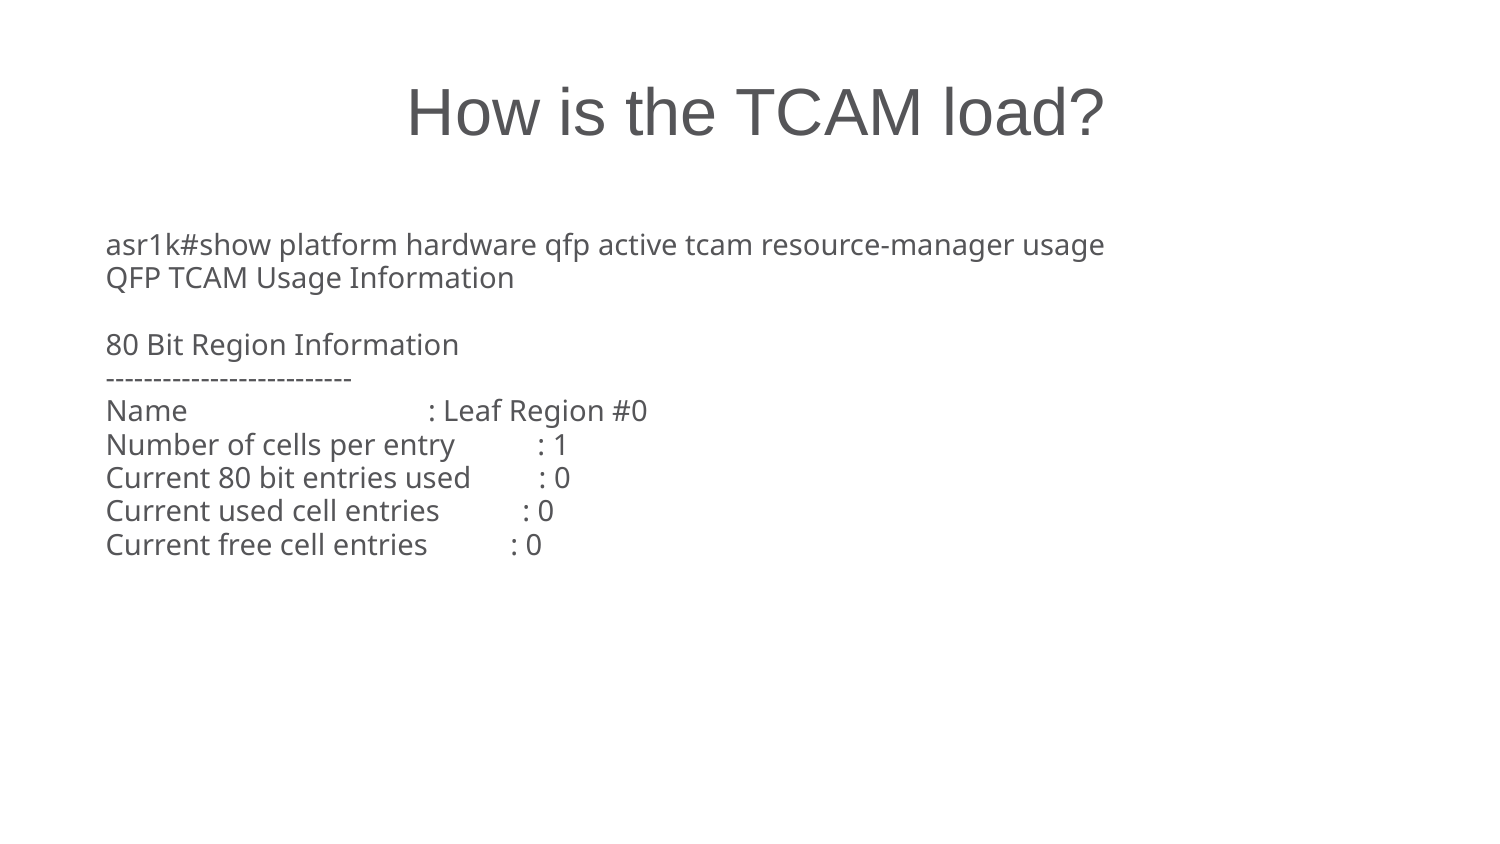

How is the TCAM load?
# asr1k#show platform hardware qfp active tcam resource-manager usage QFP TCAM Usage Information 80 Bit Region Information -------------------------- Name : Leaf Region #0 Number of cells per entry : 1 Current 80 bit entries used : 0 Current used cell entries : 0 Current free cell entries : 0